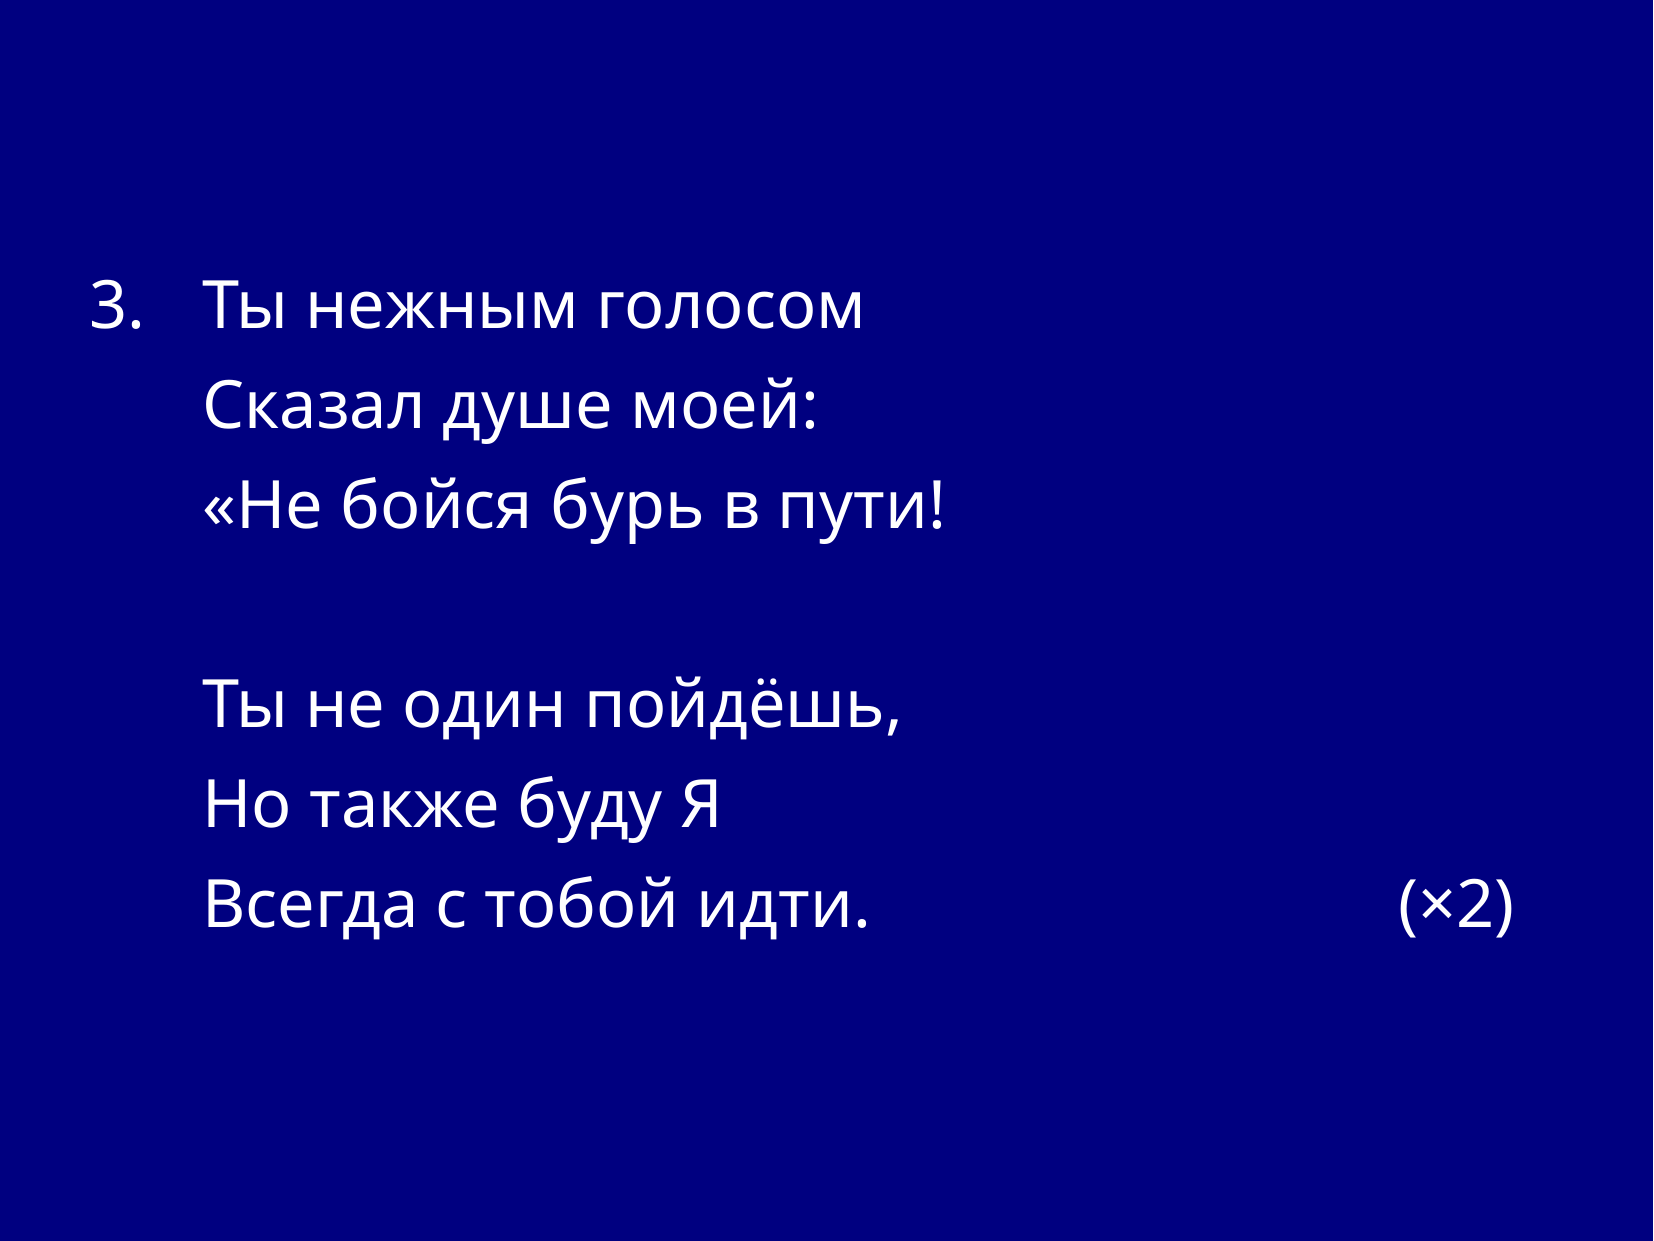

3.	Ты нежным голосом
	Сказал душе моей:
	«Не бойся бурь в пути!
	Ты не один пойдёшь,
	Но также буду Я
	Всегда с тобой идти.	(×2)